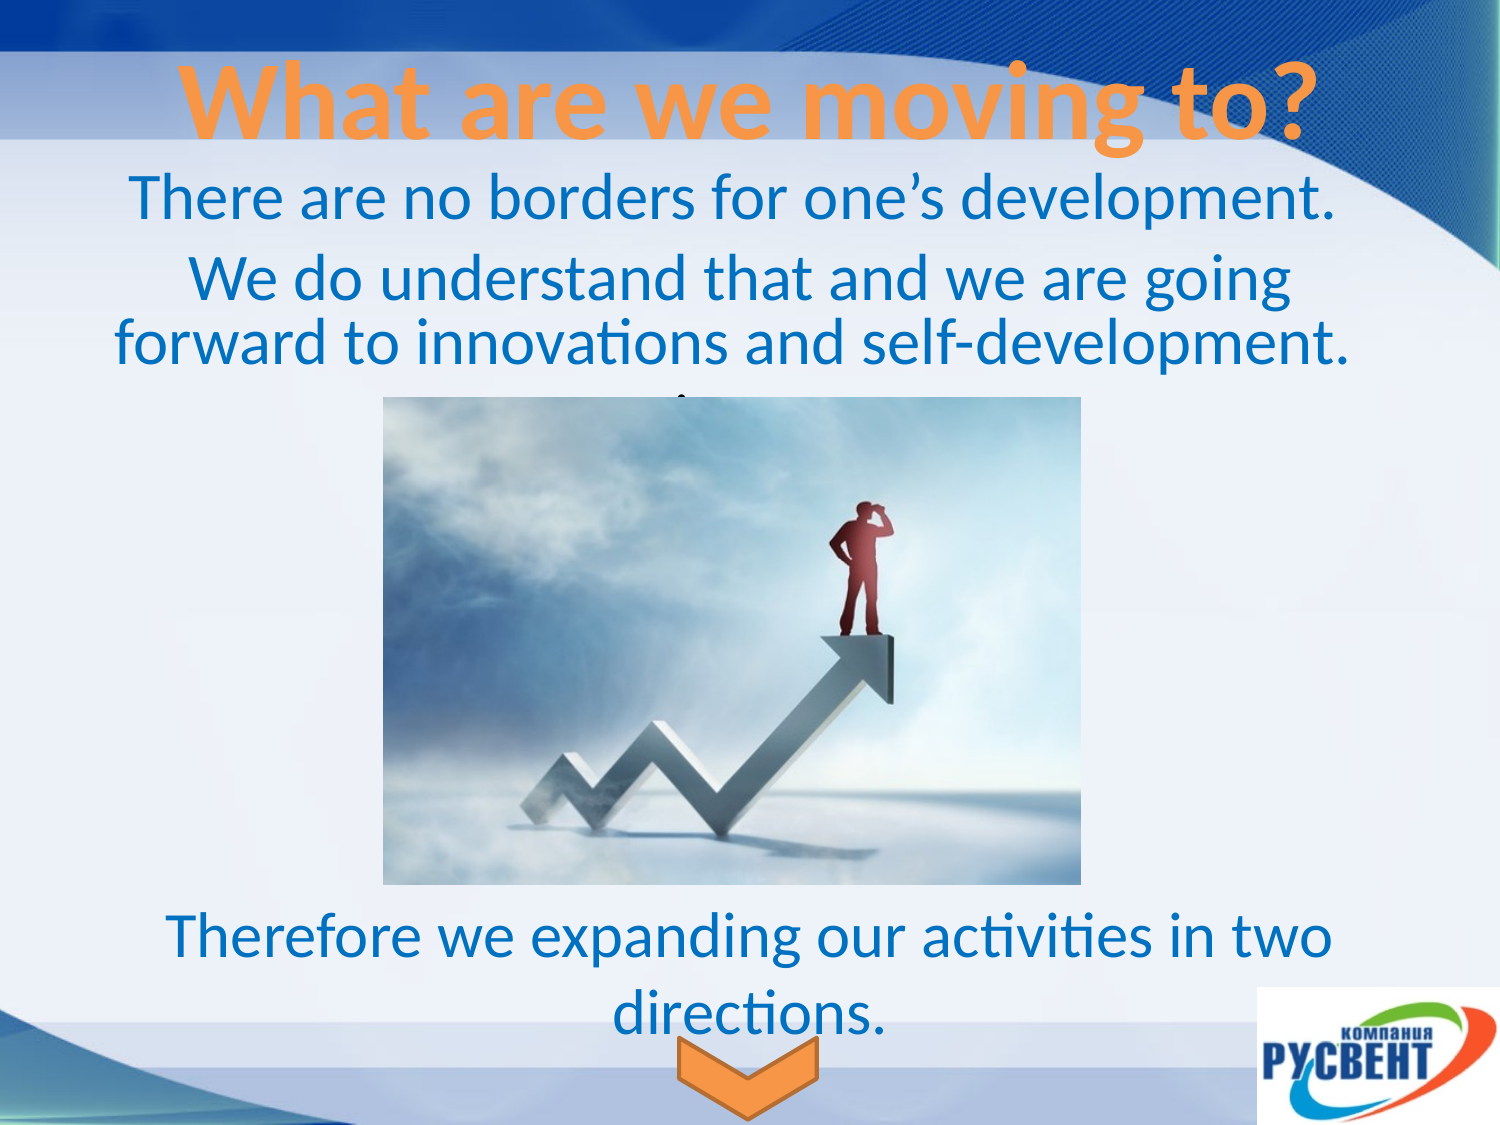

# What are we moving to?
There are no borders for one’s development.
 We do understand that and we are going forward to innovations and self-development.
Therefore we expanding our activities in two directions.